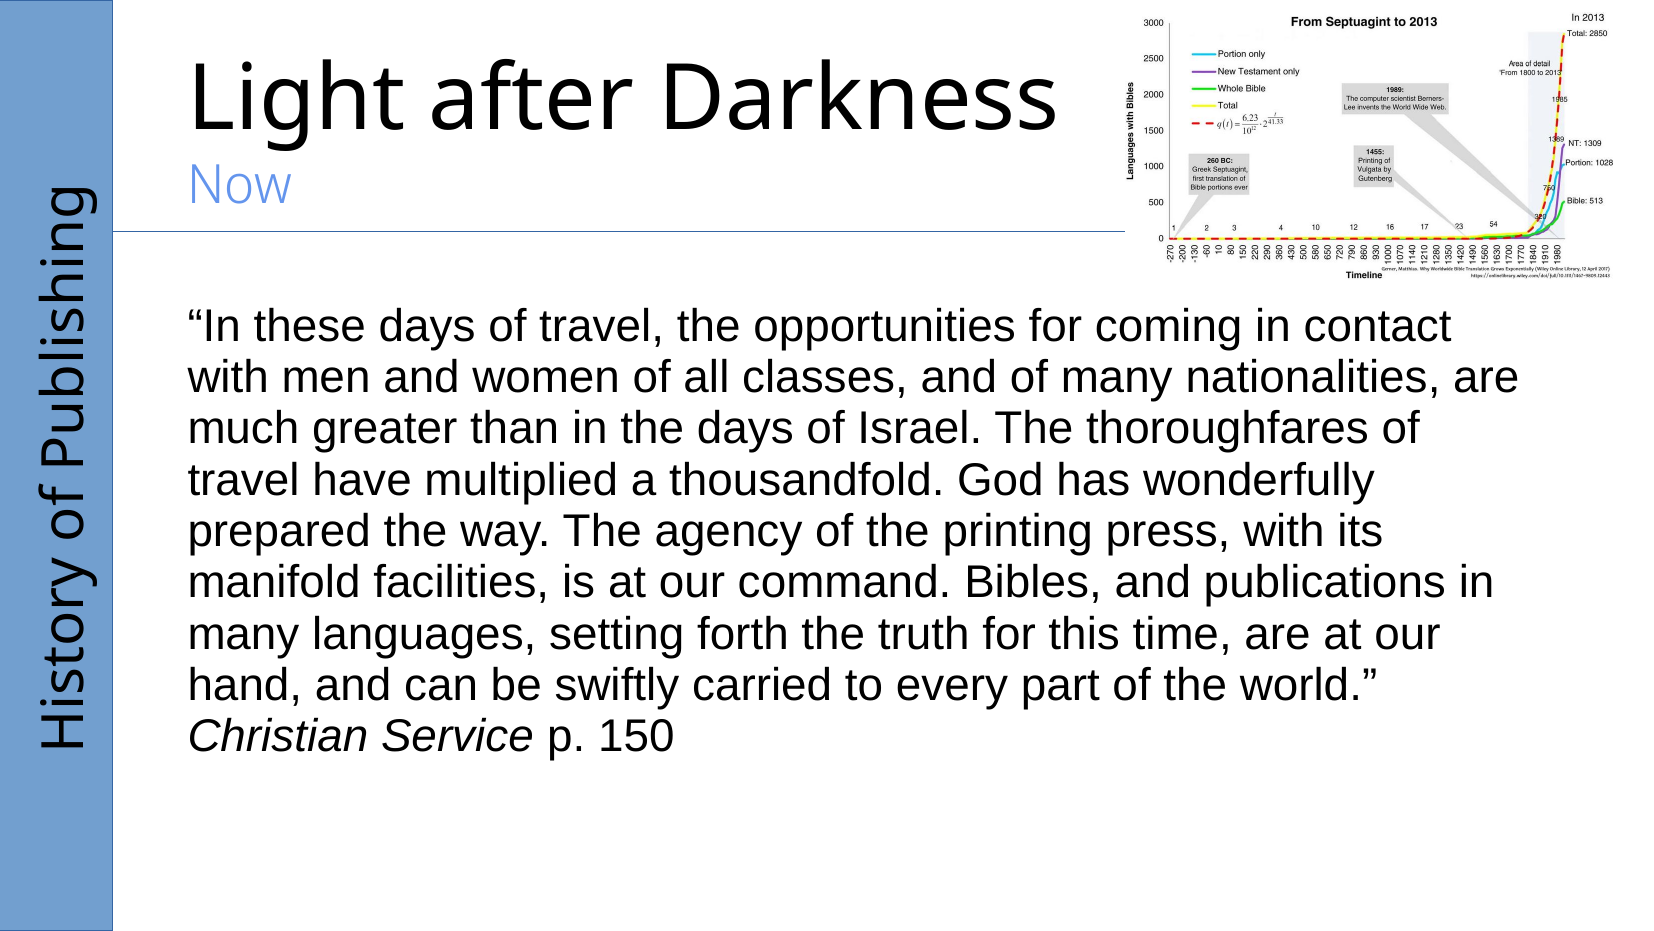

# Light after Darkness
Now
“In these days of travel, the opportunities for coming in contact with men and women of all classes, and of many nationalities, are much greater than in the days of Israel. The thoroughfares of travel have multiplied a thousandfold. God has wonderfully prepared the way. The agency of the printing press, with its manifold facilities, is at our command. Bibles, and publications in many languages, setting forth the truth for this time, are at our hand, and can be swiftly carried to every part of the world.” Christian Service p. 150
History of Publishing